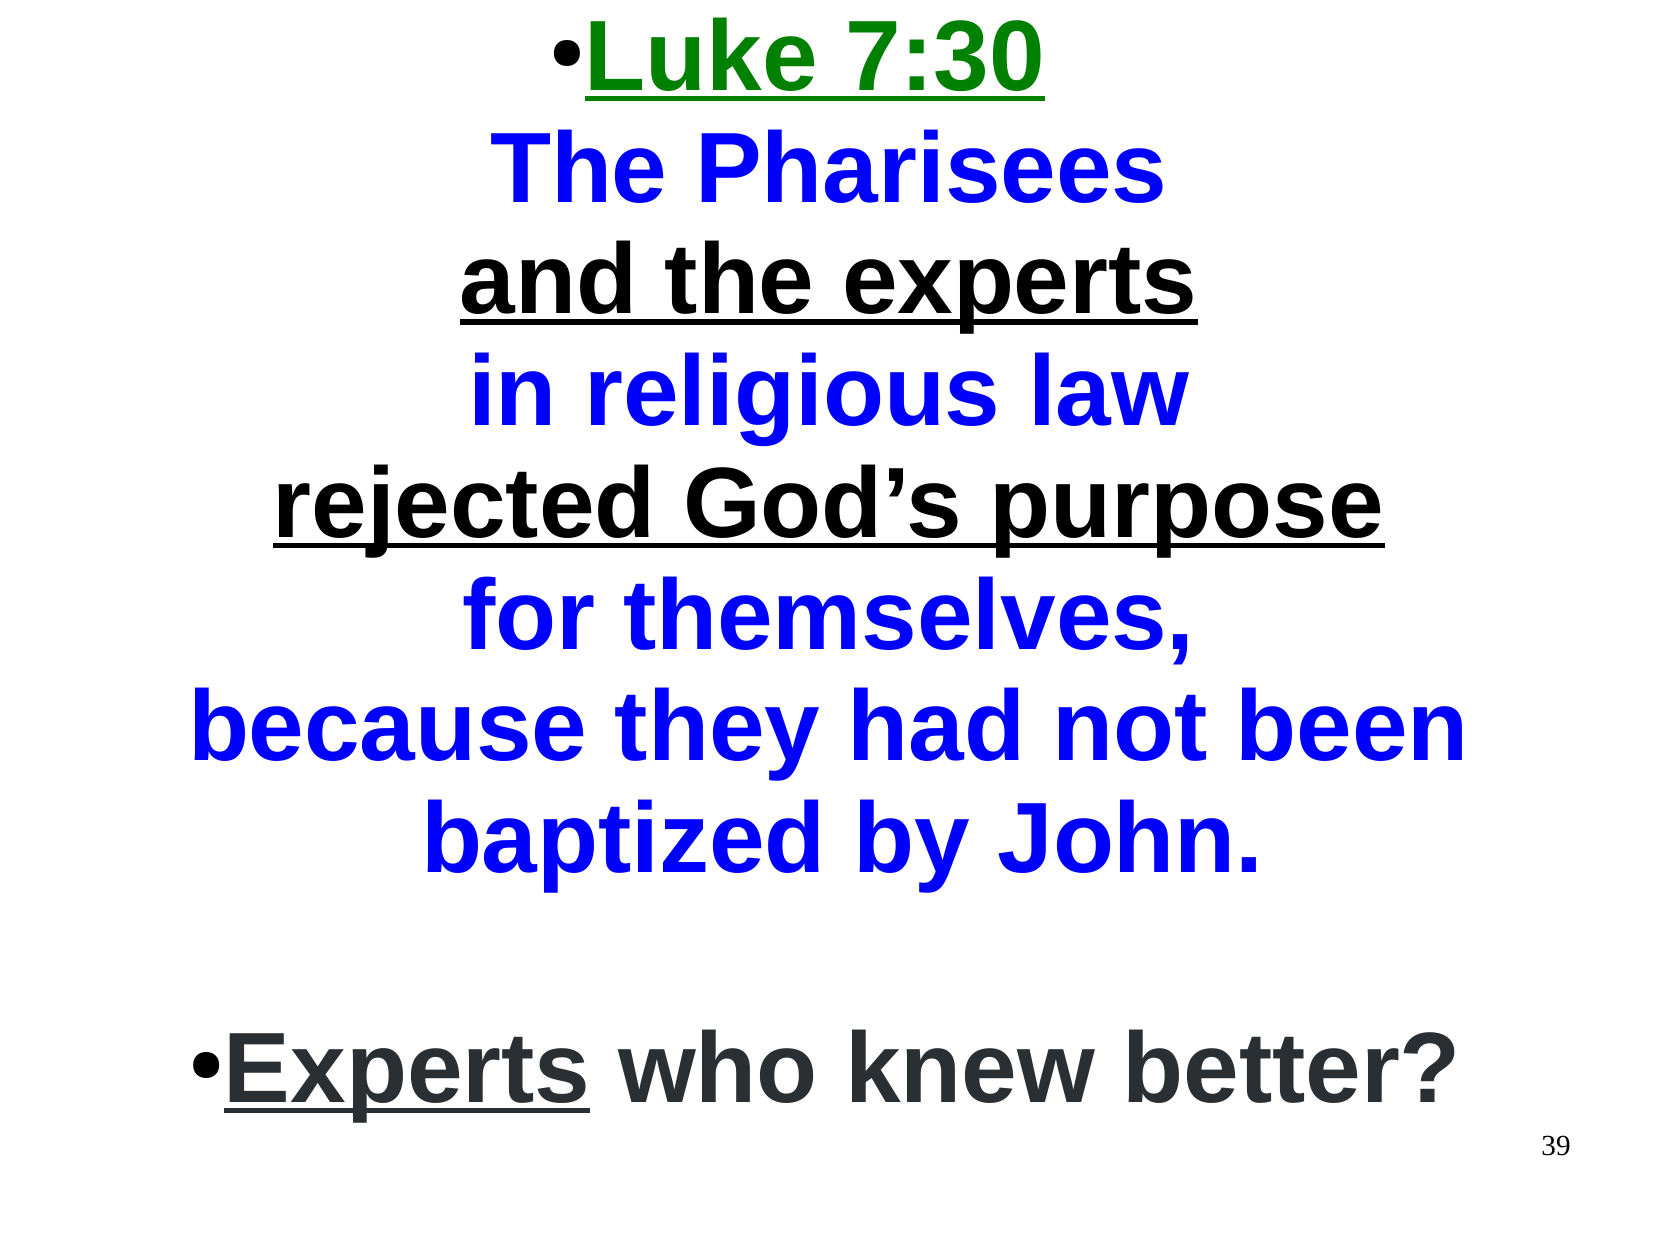

# Luke 7:30  The Pharisees and the experts in religious law rejected God’s purpose for themselves, because they had not been baptized by John.
Experts who knew better?
39